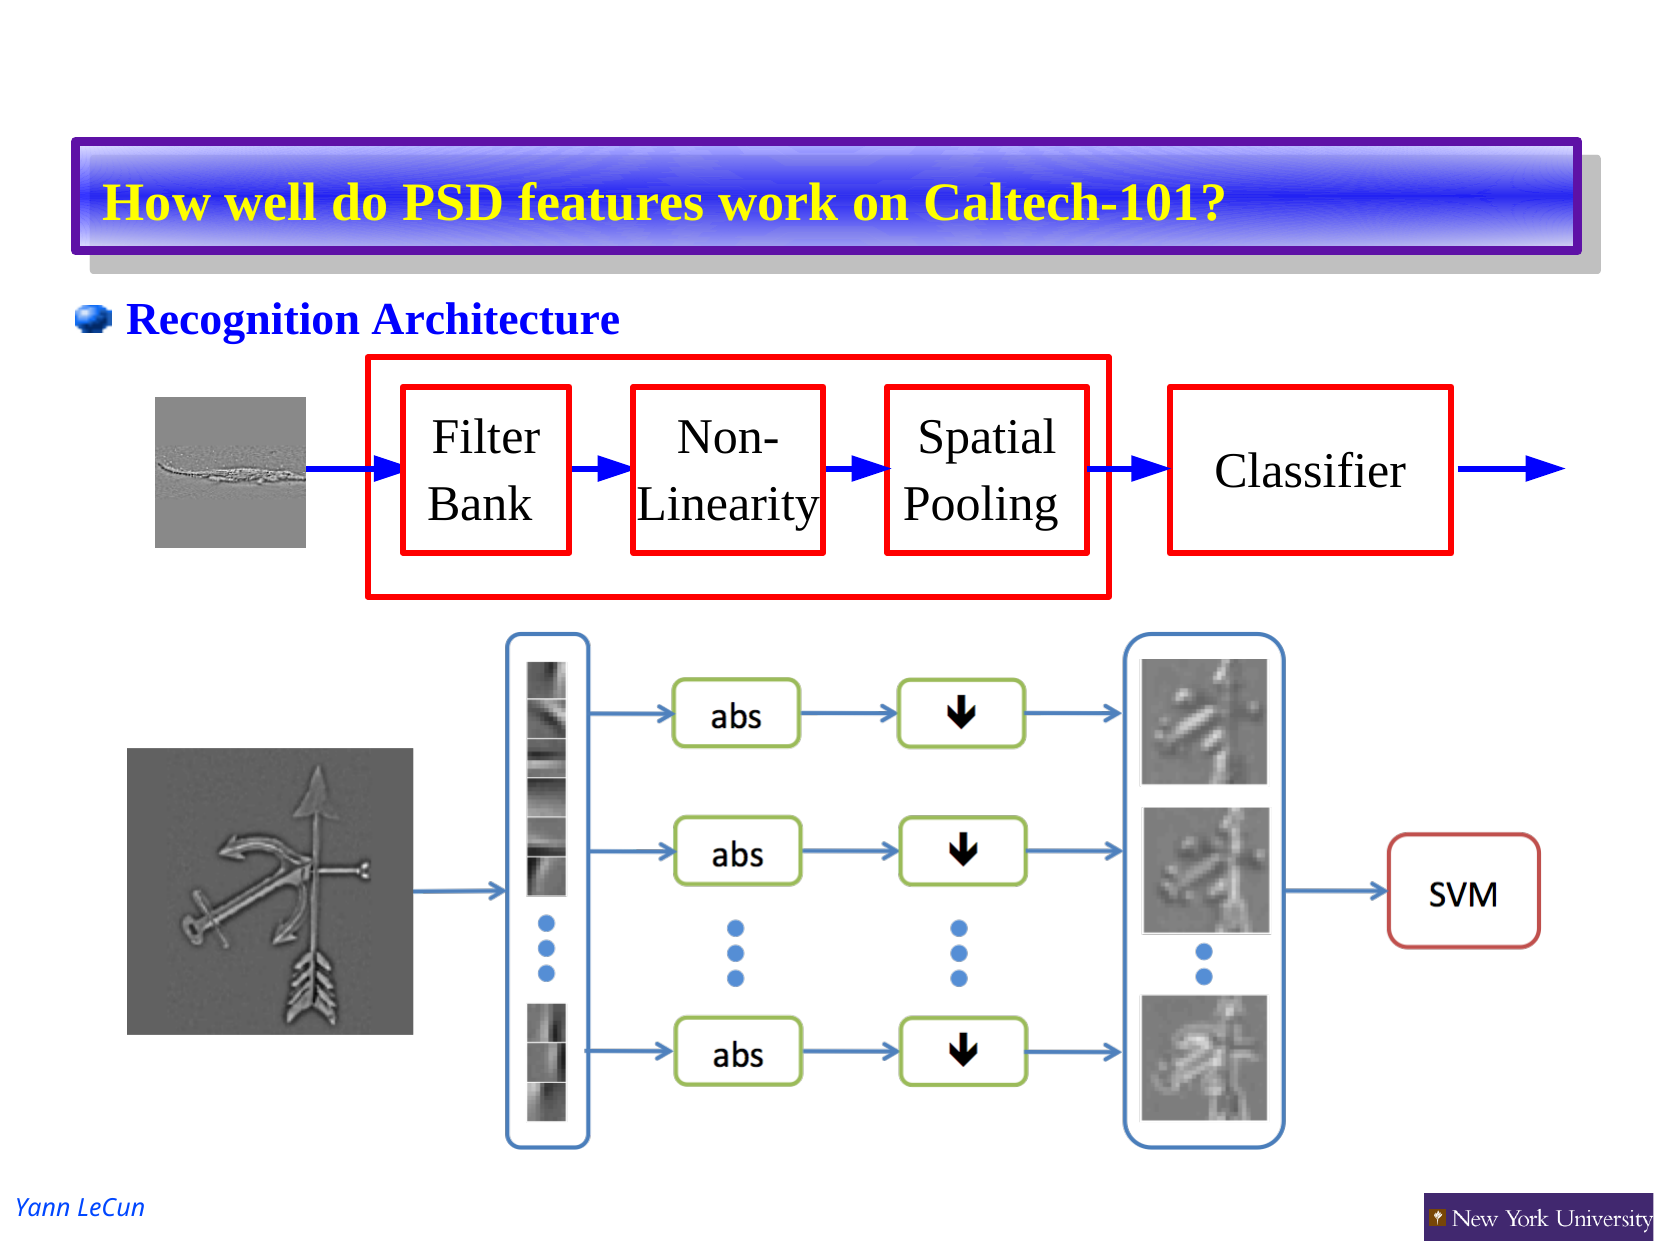

# How well do PSD features work on Caltech-101?
Recognition Architecture
Filter
Bank
Non-
Linearity
Spatial
Pooling
Classifier